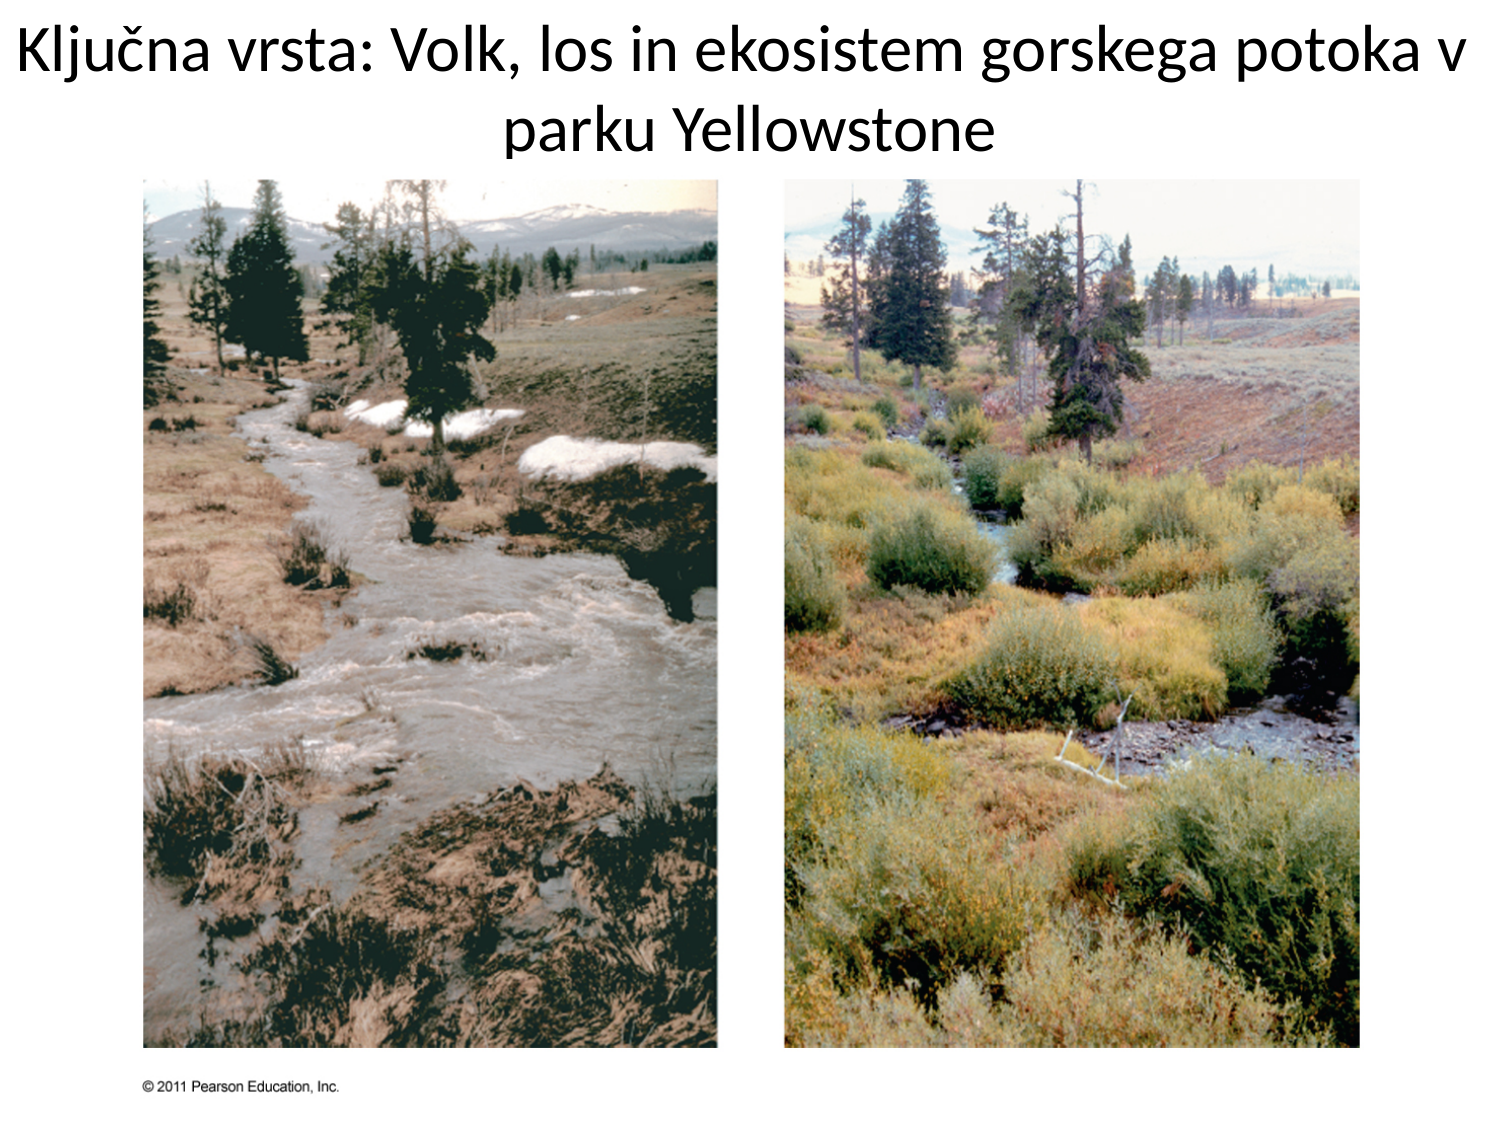

# Ključna vrsta: Volk, los in ekosistem gorskega potoka v parku Yellowstone